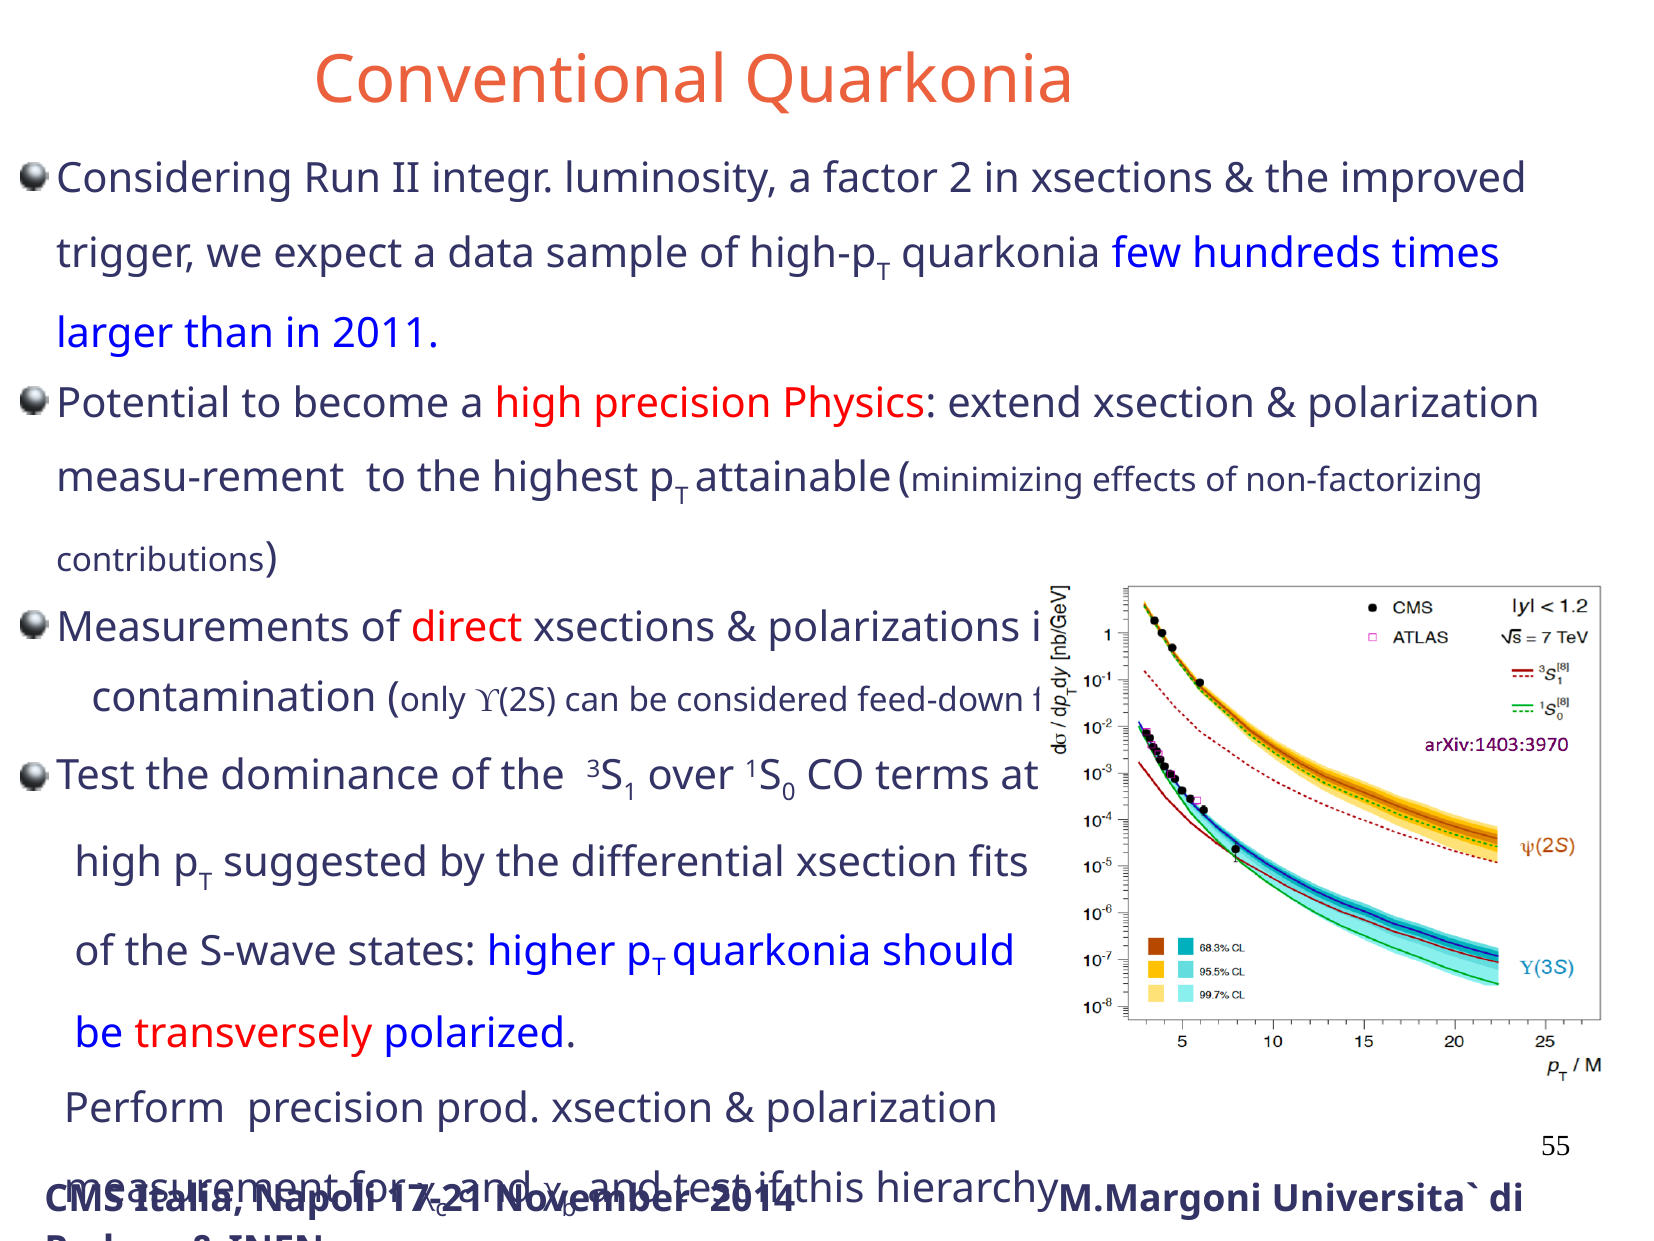

Conventional Quarkonia
Considering Run II integr. luminosity, a factor 2 in xsections & the improved trigger, we expect a data sample of high-pT quarkonia few hundreds times larger than in 2011.
Potential to become a high precision Physics: extend xsection & polarization measu-rement to the highest pT attainable (minimizing effects of non-factorizing contributions)
Measurements of direct xsections & polarizations in order to avoid feed-down contamination (only ϒ(2S) can be considered feed-down free)
Test the dominance of the 3S1 over 1S0 CO terms at
 high pT suggested by the differential xsection fits
 of the S-wave states: higher pT quarkonia should
 be transversely polarized.
 Perform precision prod. xsection & polarization
 measurement for χc and χb and test if this hierarchy
 among CO contributions holds for P-wave states as well
CMS Italia, Napoli 17-21 November 2014 M.Margoni Universita` di Padova & INFN